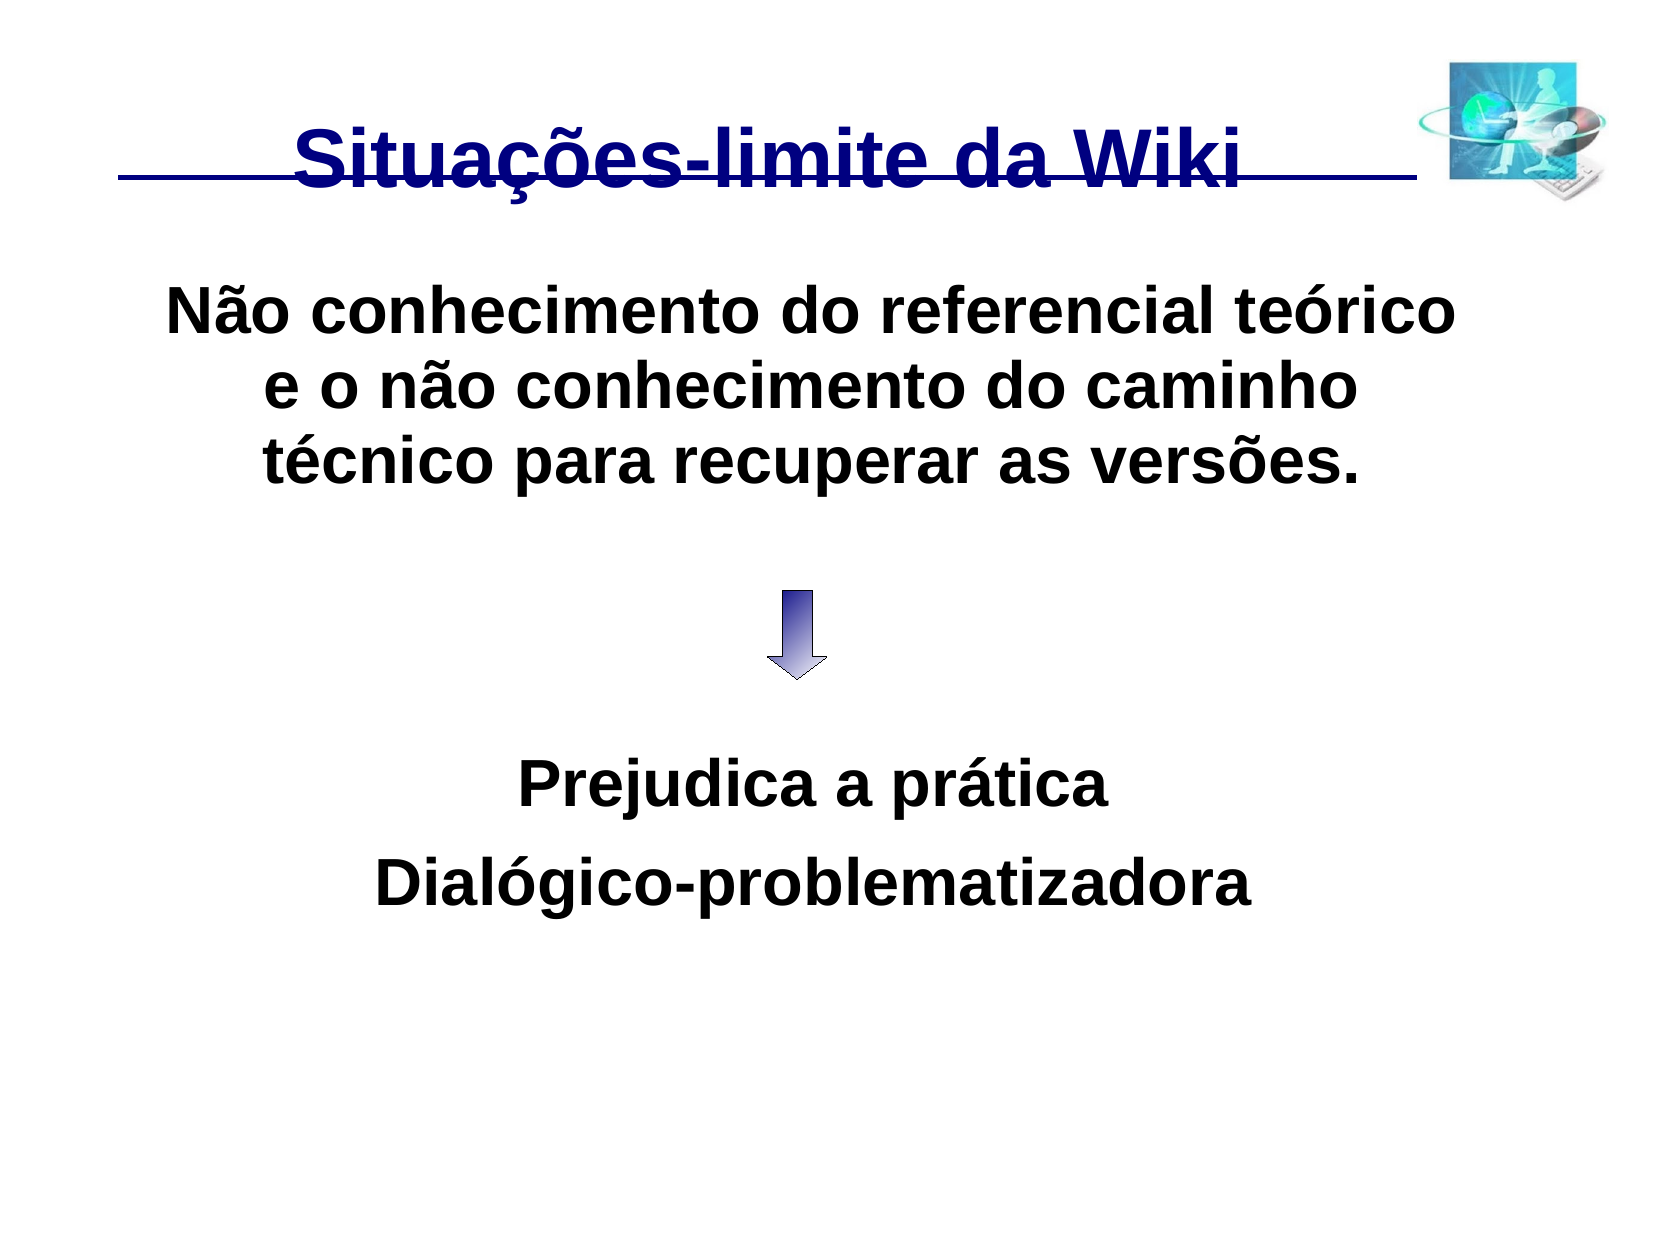

Situações-limite da Wiki
Não conhecimento do referencial teórico e o não conhecimento do caminho técnico para recuperar as versões.
Prejudica a prática
Dialógico-problematizadora